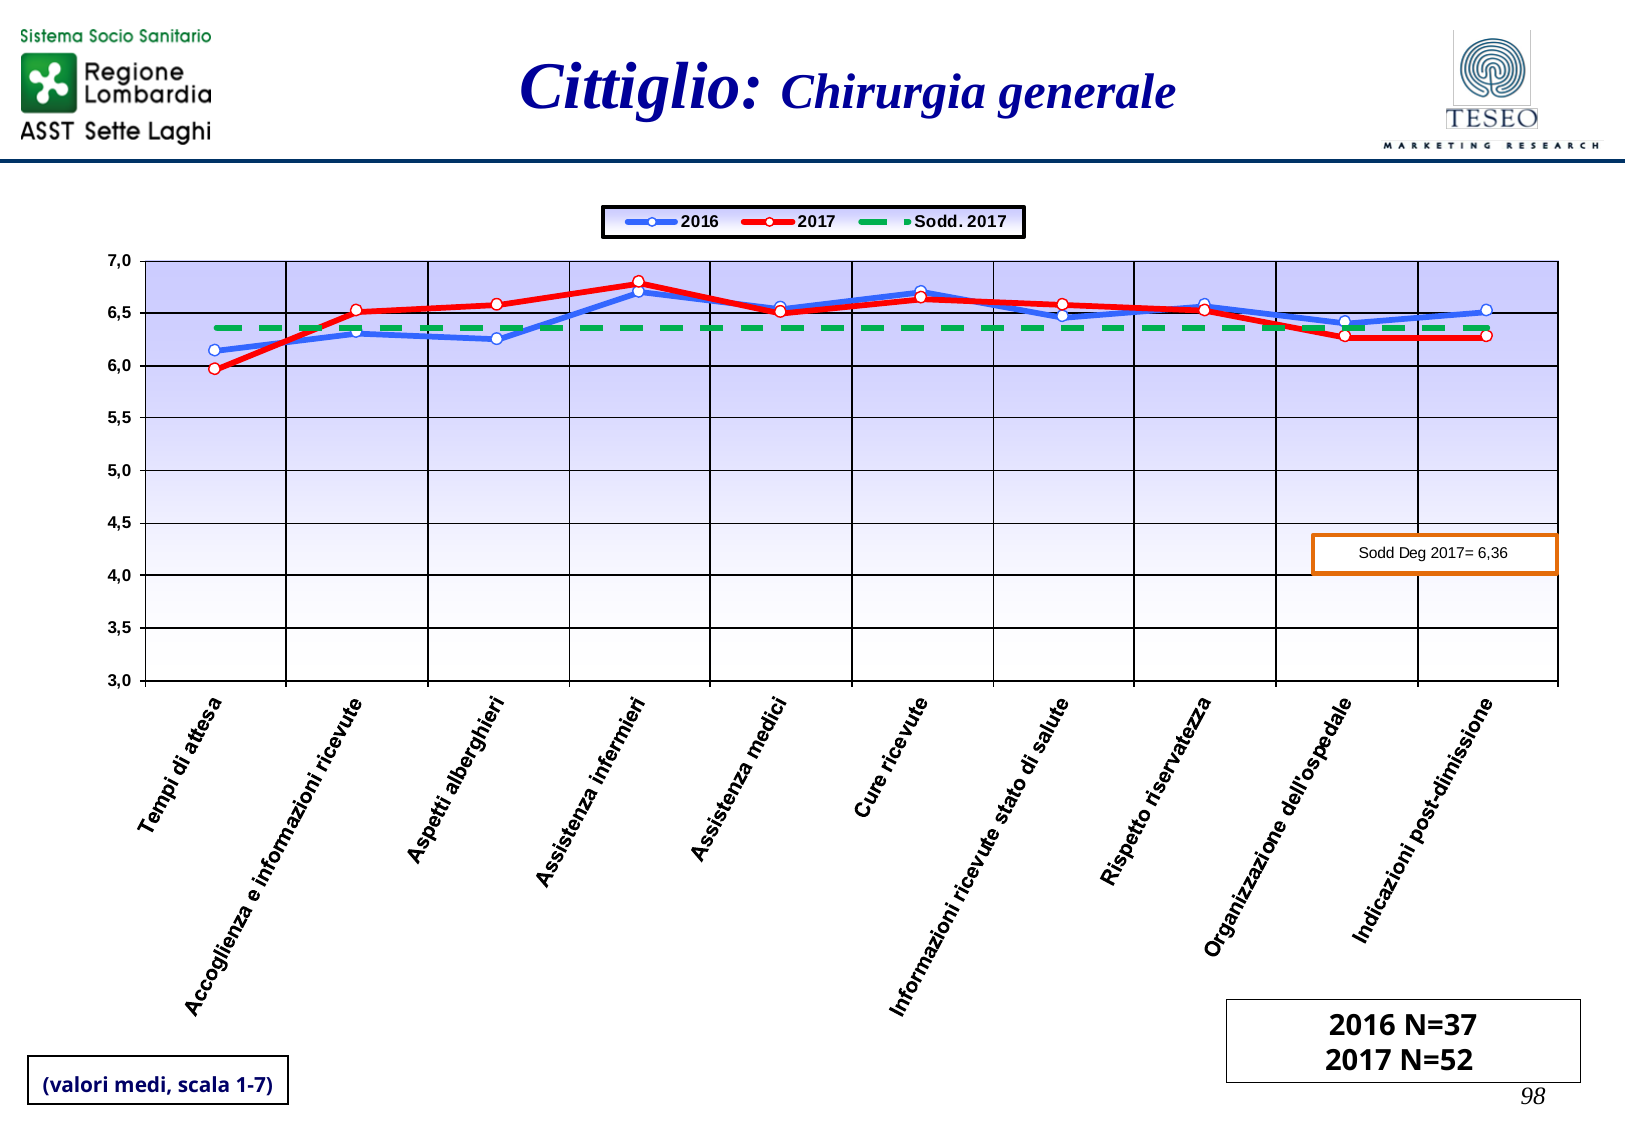

Cittiglio: Chirurgia generale
2016 N=37
2017 N=52
(valori medi, scala 1-7)